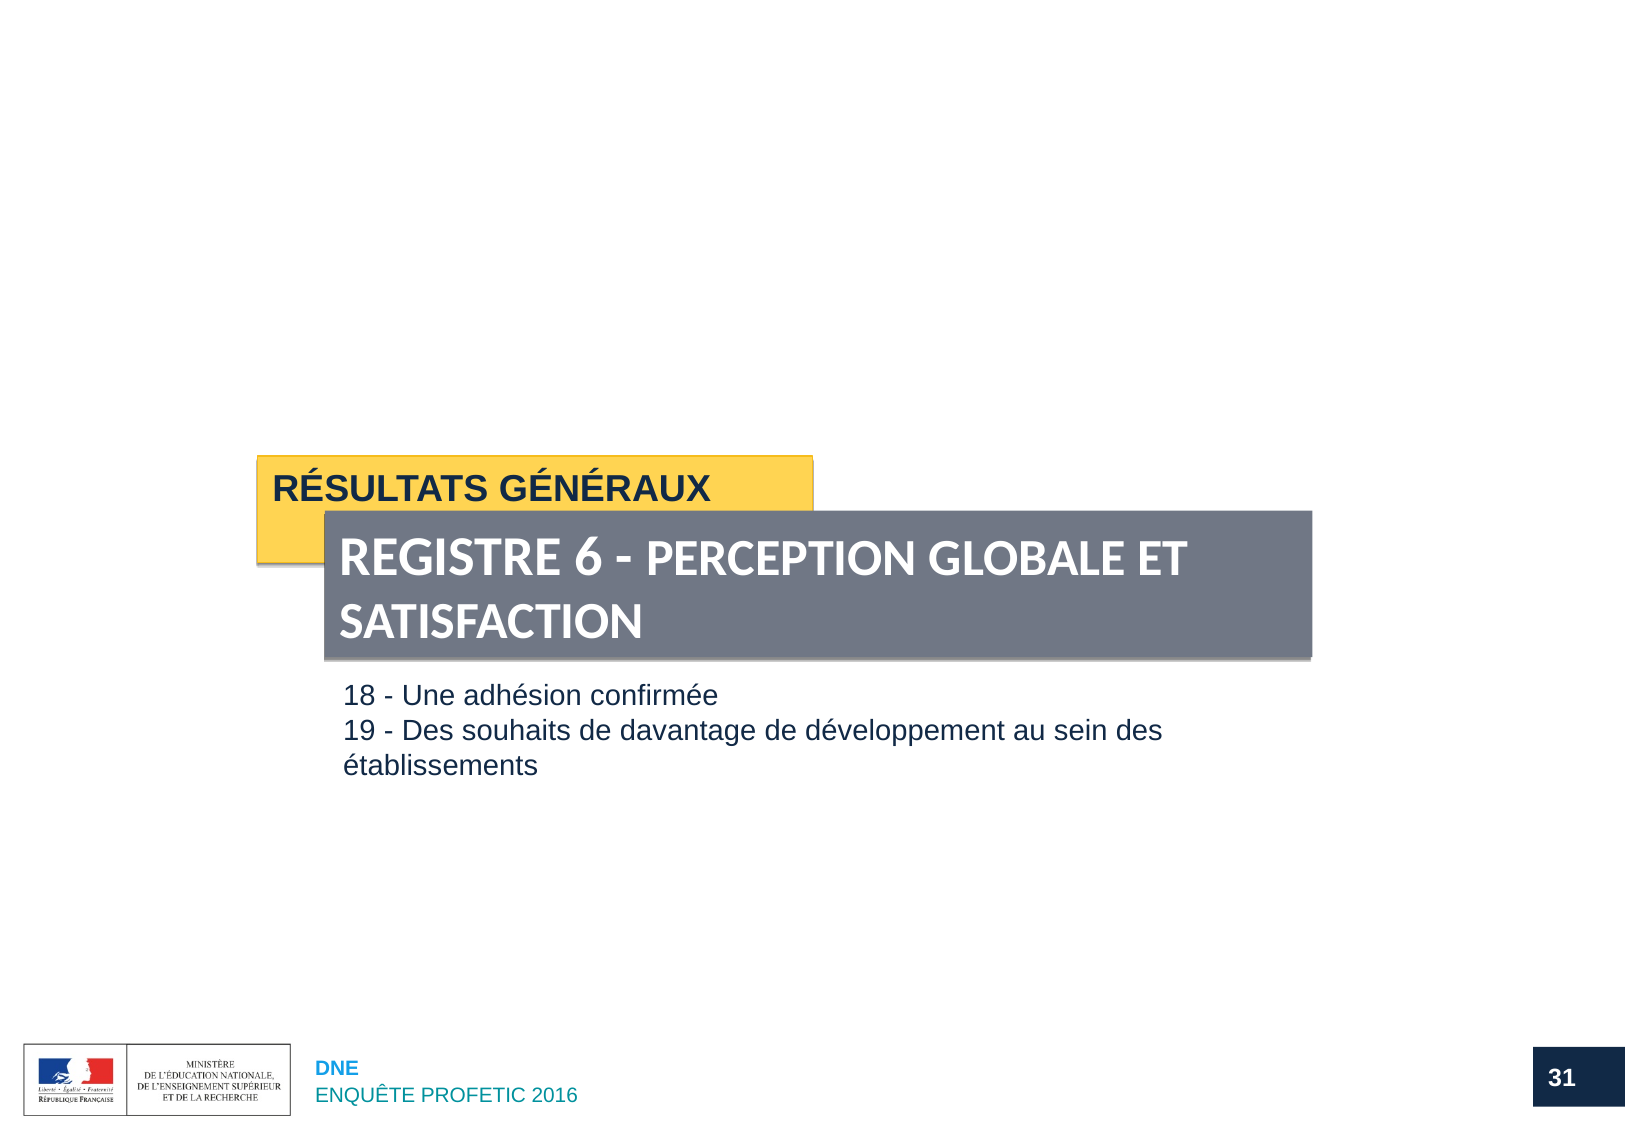

Résultats généraux
# Registre 6 - Perception globale et satisfaction
18 - Une adhésion confirmée
19 - Des souhaits de davantage de développement au sein des établissements